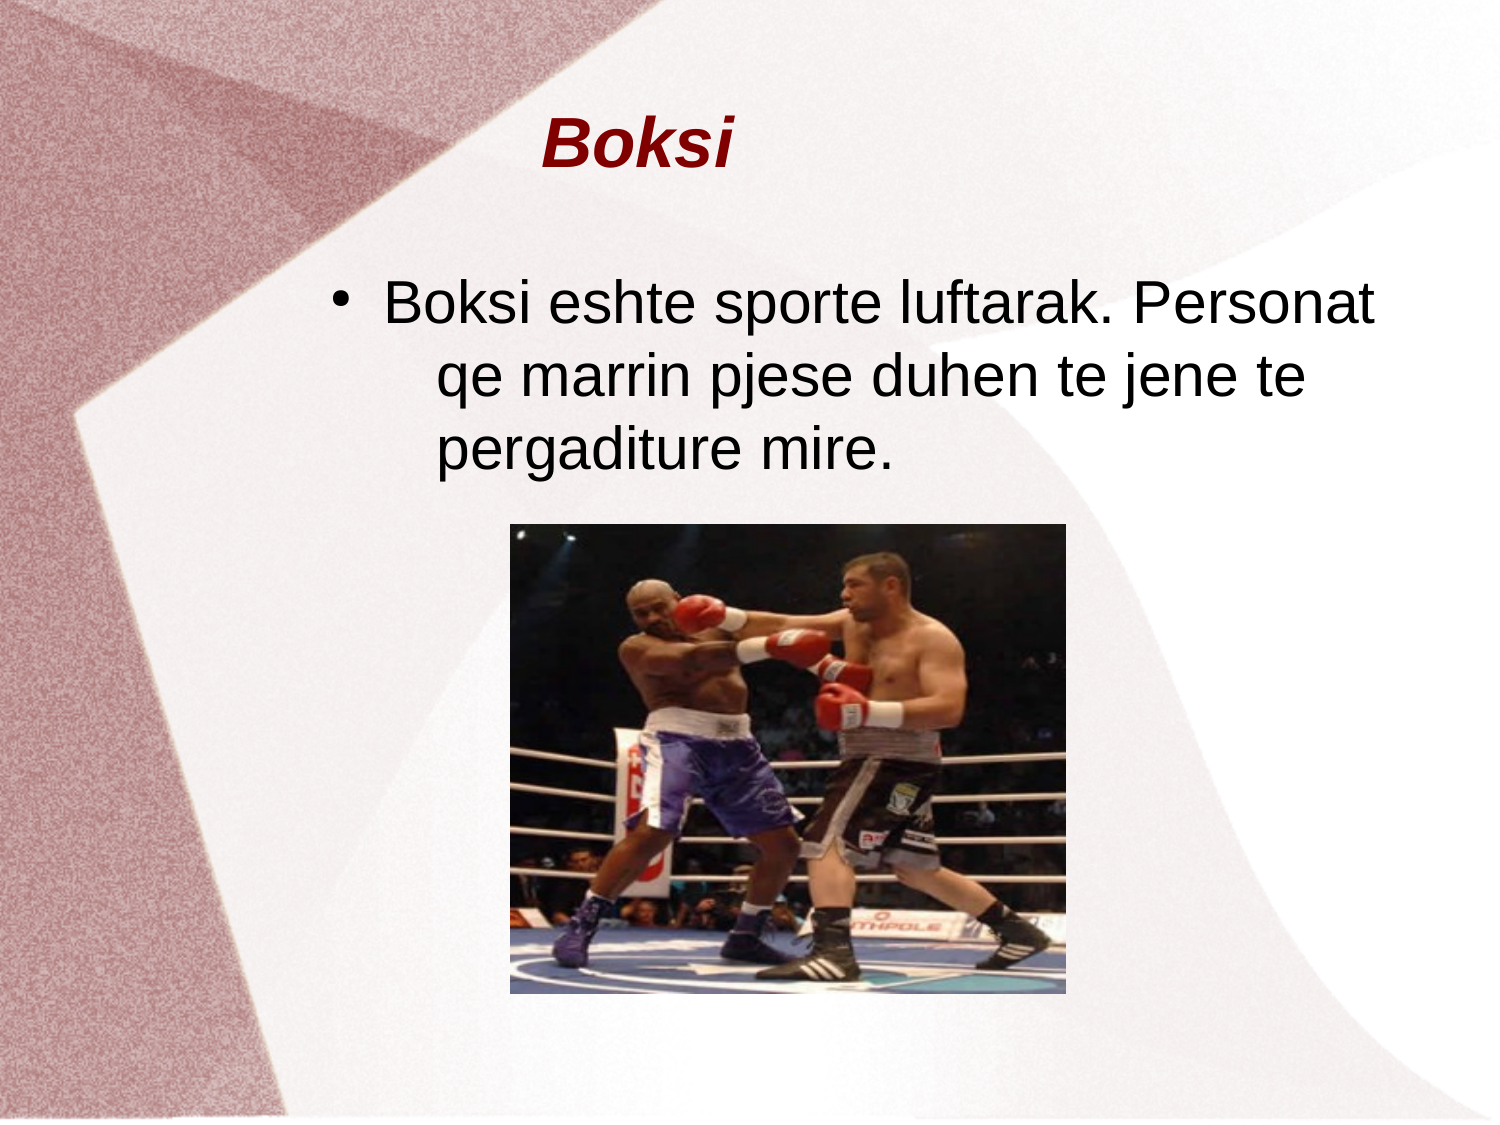

# Boksi
Boksi eshte sporte luftarak. Personat qe marrin pjese duhen te jene te pergaditure mire.